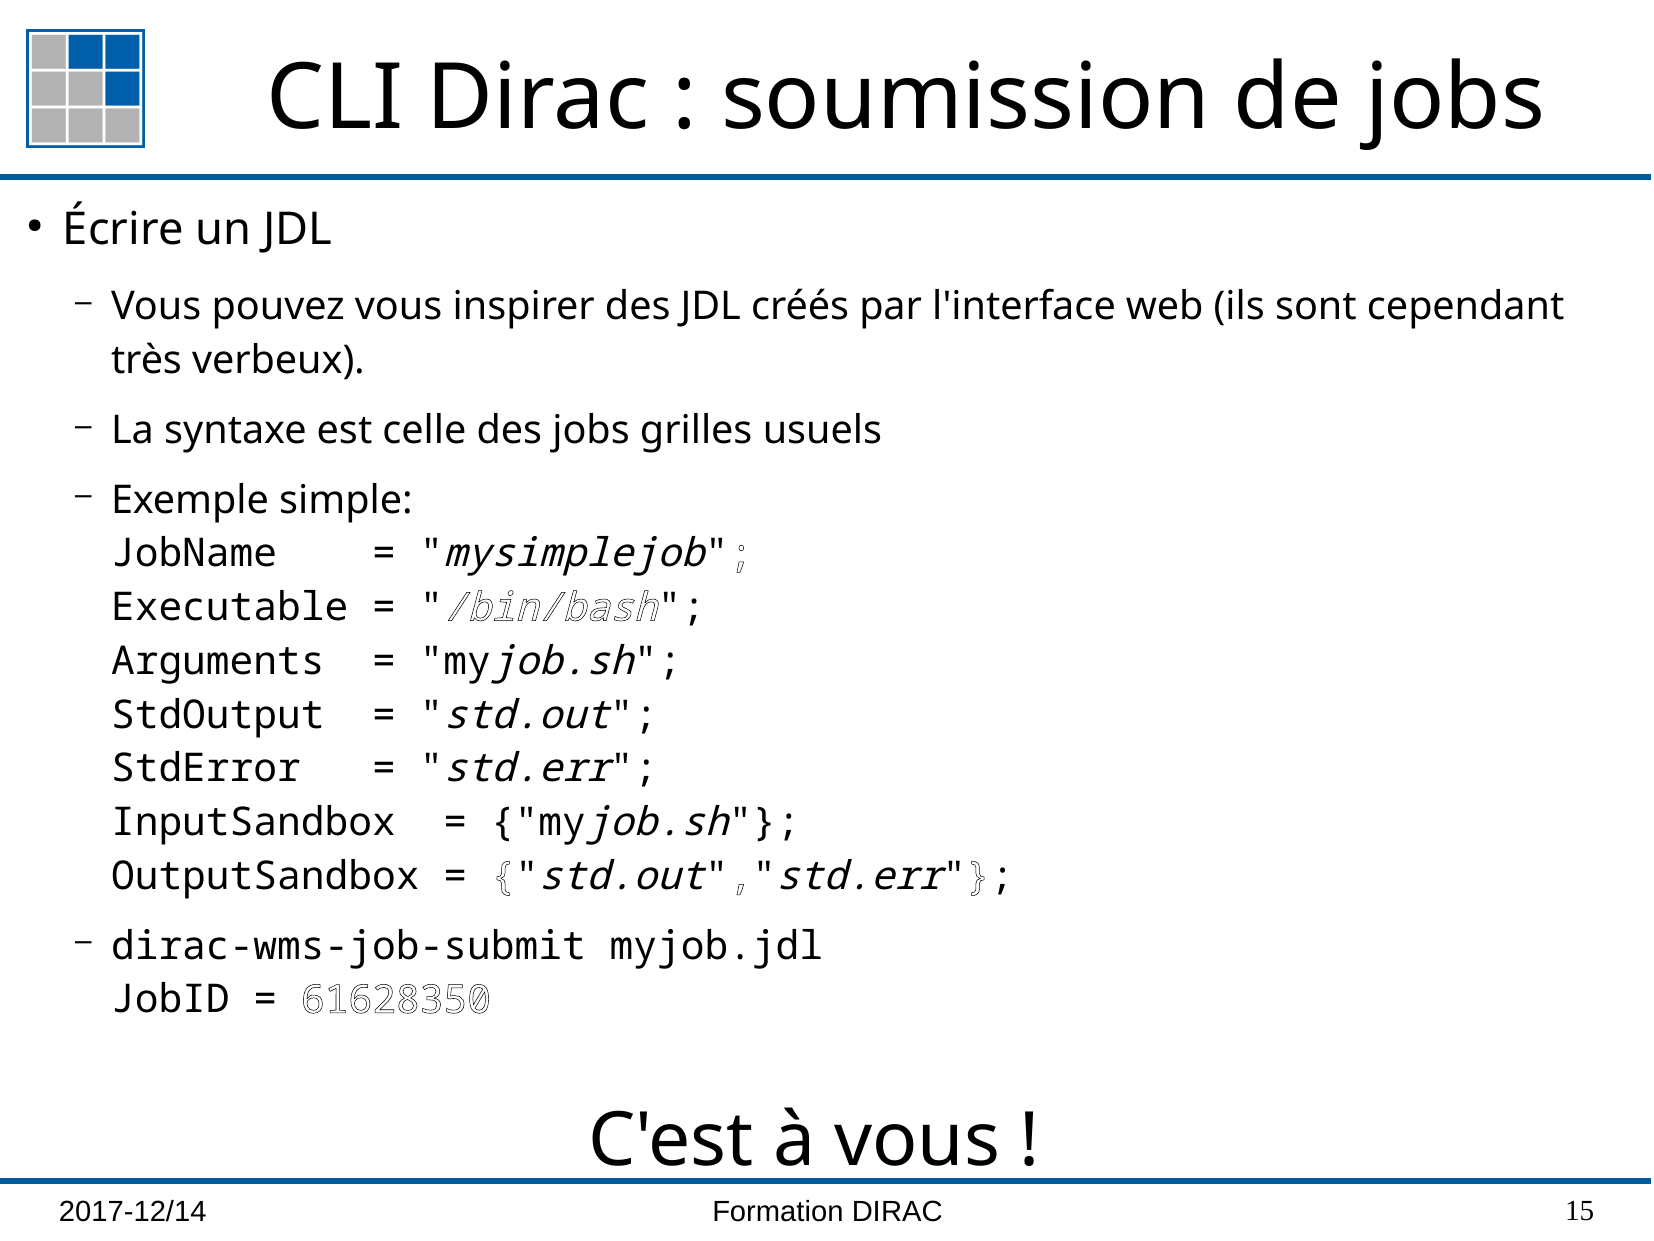

# CLI Dirac : soumission de jobs
Écrire un JDL
Vous pouvez vous inspirer des JDL créés par l'interface web (ils sont cependant très verbeux).
La syntaxe est celle des jobs grilles usuels
Exemple simple:
JobName = "mysimplejob";
Executable = "/bin/bash";
Arguments = "myjob.sh";
StdOutput = "std.out";
StdError = "std.err";
InputSandbox = {"myjob.sh"};
OutputSandbox = {"std.out","std.err"};
dirac-wms-job-submit myjob.jdl
JobID = 61628350
C'est à vous !
March 2017
BELLE 2 - LAL